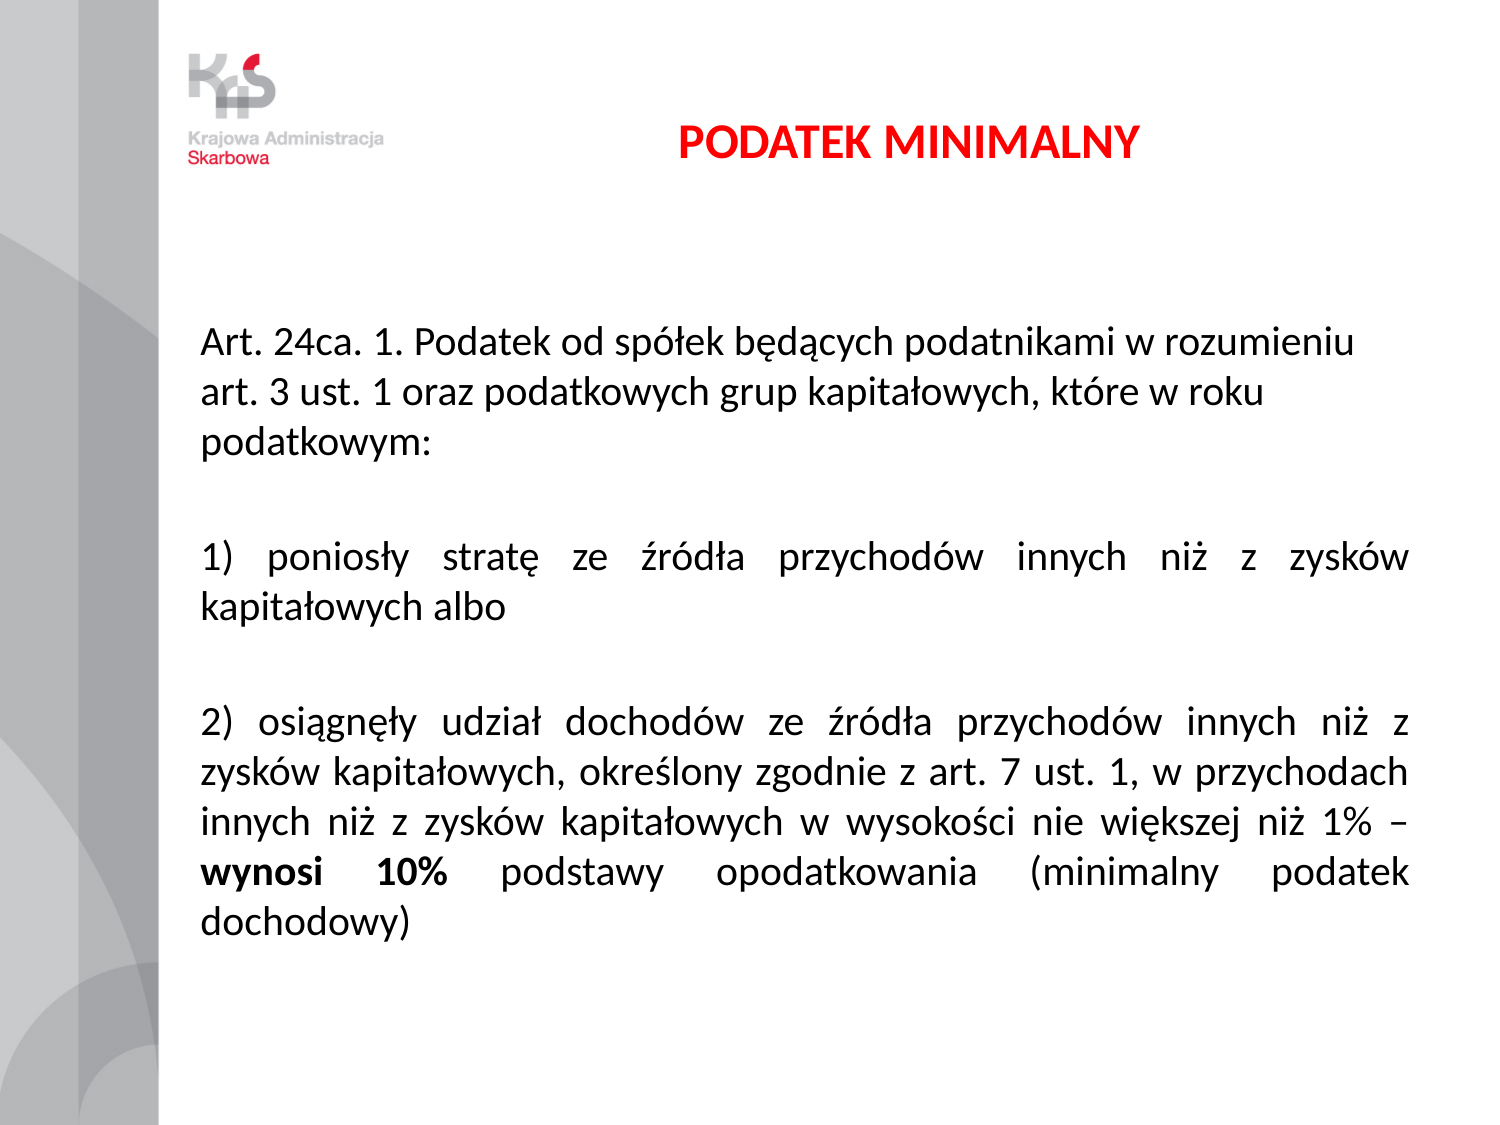

# PODATEK MINIMALNY
Art. 24ca. 1. Podatek od spółek będących podatnikami w rozumieniu
art. 3 ust. 1 oraz podatkowych grup kapitałowych, które w roku podatkowym:
1) poniosły stratę ze źródła przychodów innych niż z zysków kapitałowych albo
2) osiągnęły udział dochodów ze źródła przychodów innych niż z zysków kapitałowych, określony zgodnie z art. 7 ust. 1, w przychodach innych niż z zysków kapitałowych w wysokości nie większej niż 1% – wynosi 10% podstawy opodatkowania (minimalny podatek dochodowy)